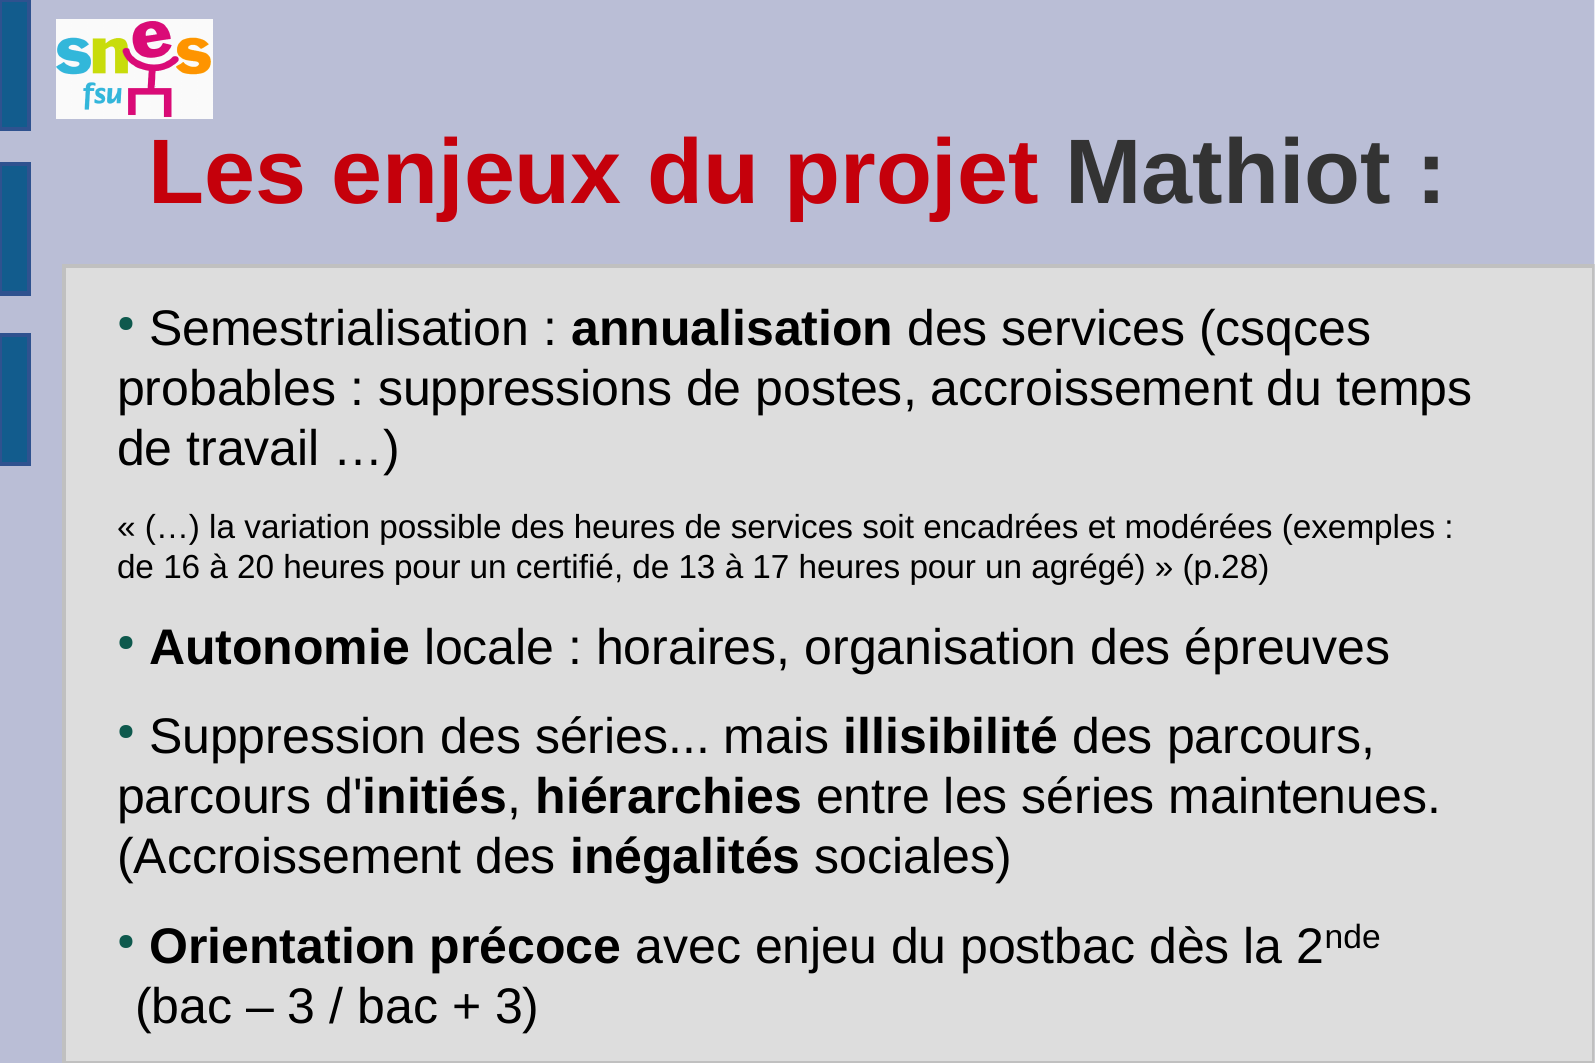

# Les enjeux du projet Mathiot :
 Semestrialisation : annualisation des services (csqces probables : suppressions de postes, accroissement du temps de travail …)
« (…) la variation possible des heures de services soit encadrées et modérées (exemples : de 16 à 20 heures pour un certifié, de 13 à 17 heures pour un agrégé) » (p.28)
 Autonomie locale : horaires, organisation des épreuves
 Suppression des séries... mais illisibilité des parcours, parcours d'initiés, hiérarchies entre les séries maintenues. (Accroissement des inégalités sociales)
 Orientation précoce avec enjeu du postbac dès la 2nde
(bac – 3 / bac + 3)